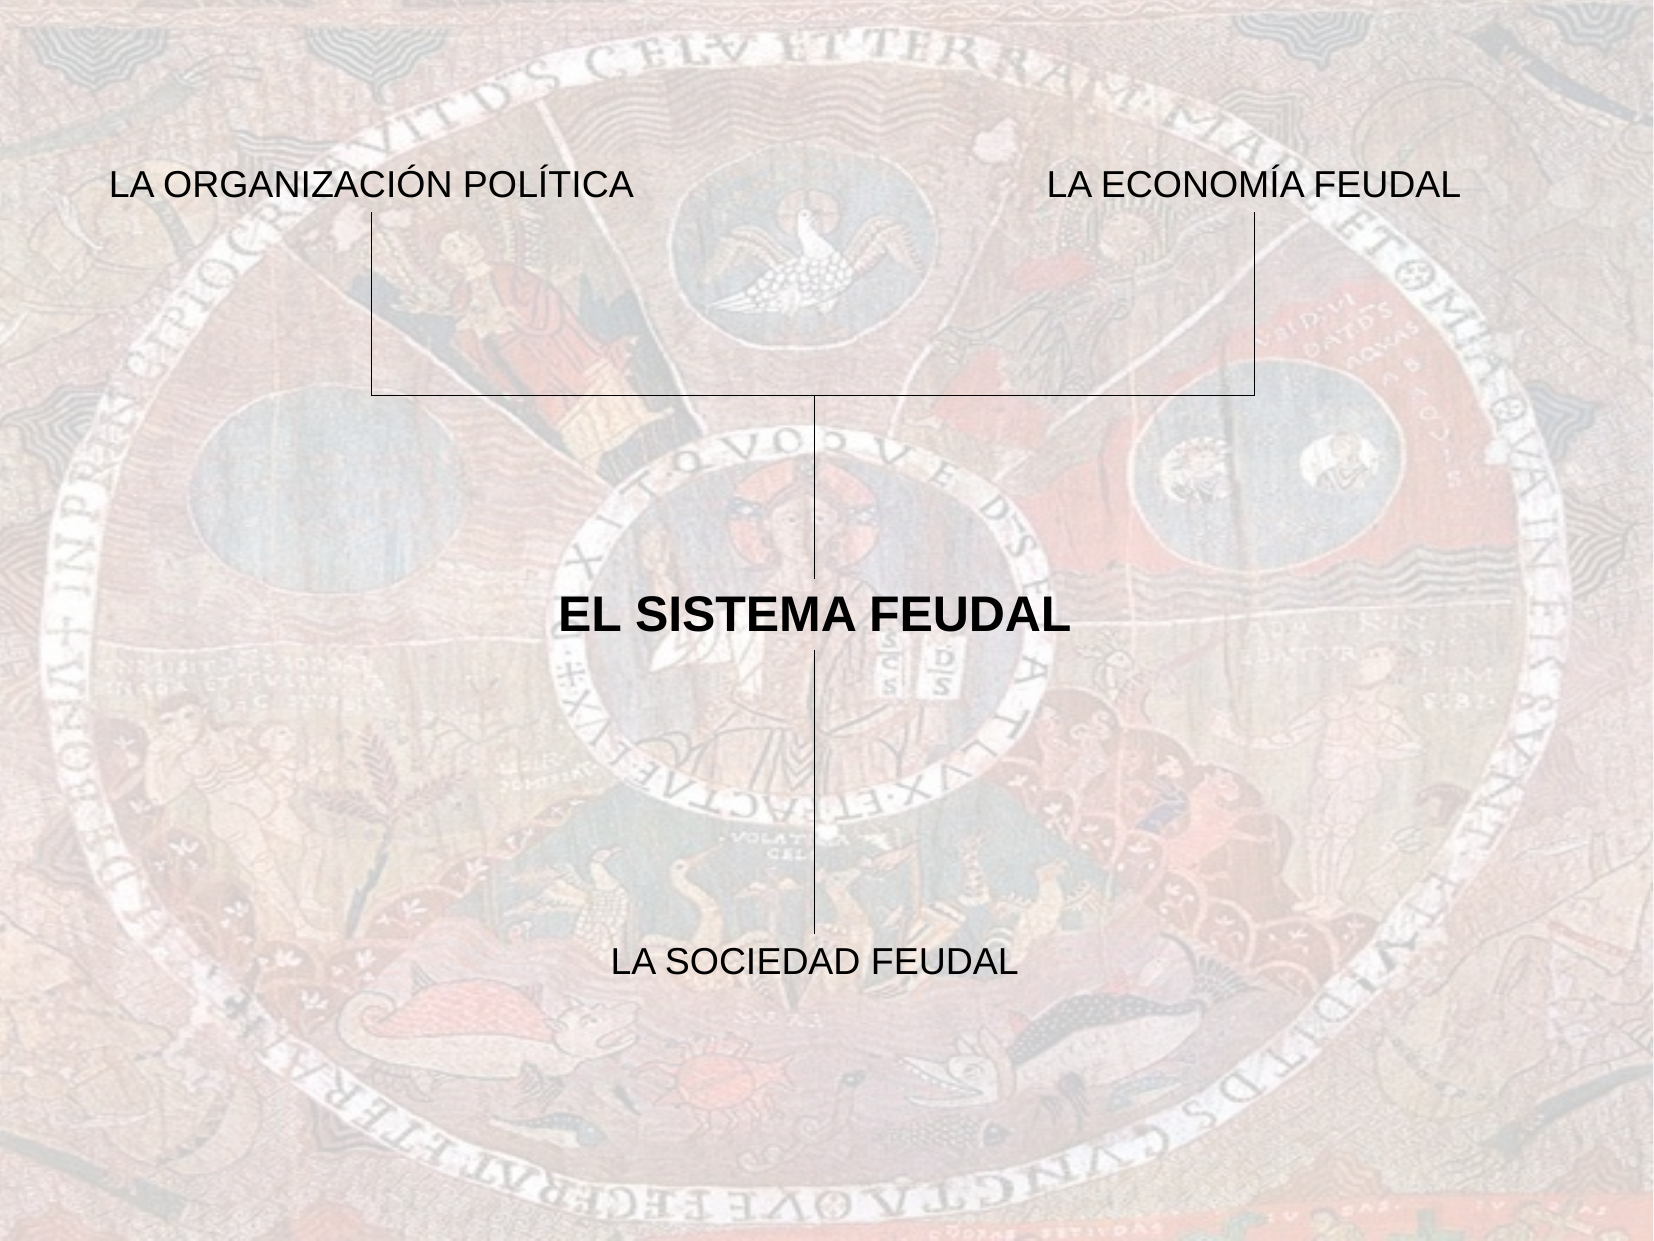

LA ORGANIZACIÓN POLÍTICA
LA ECONOMÍA FEUDAL
EL SISTEMA FEUDAL
LA SOCIEDAD FEUDAL